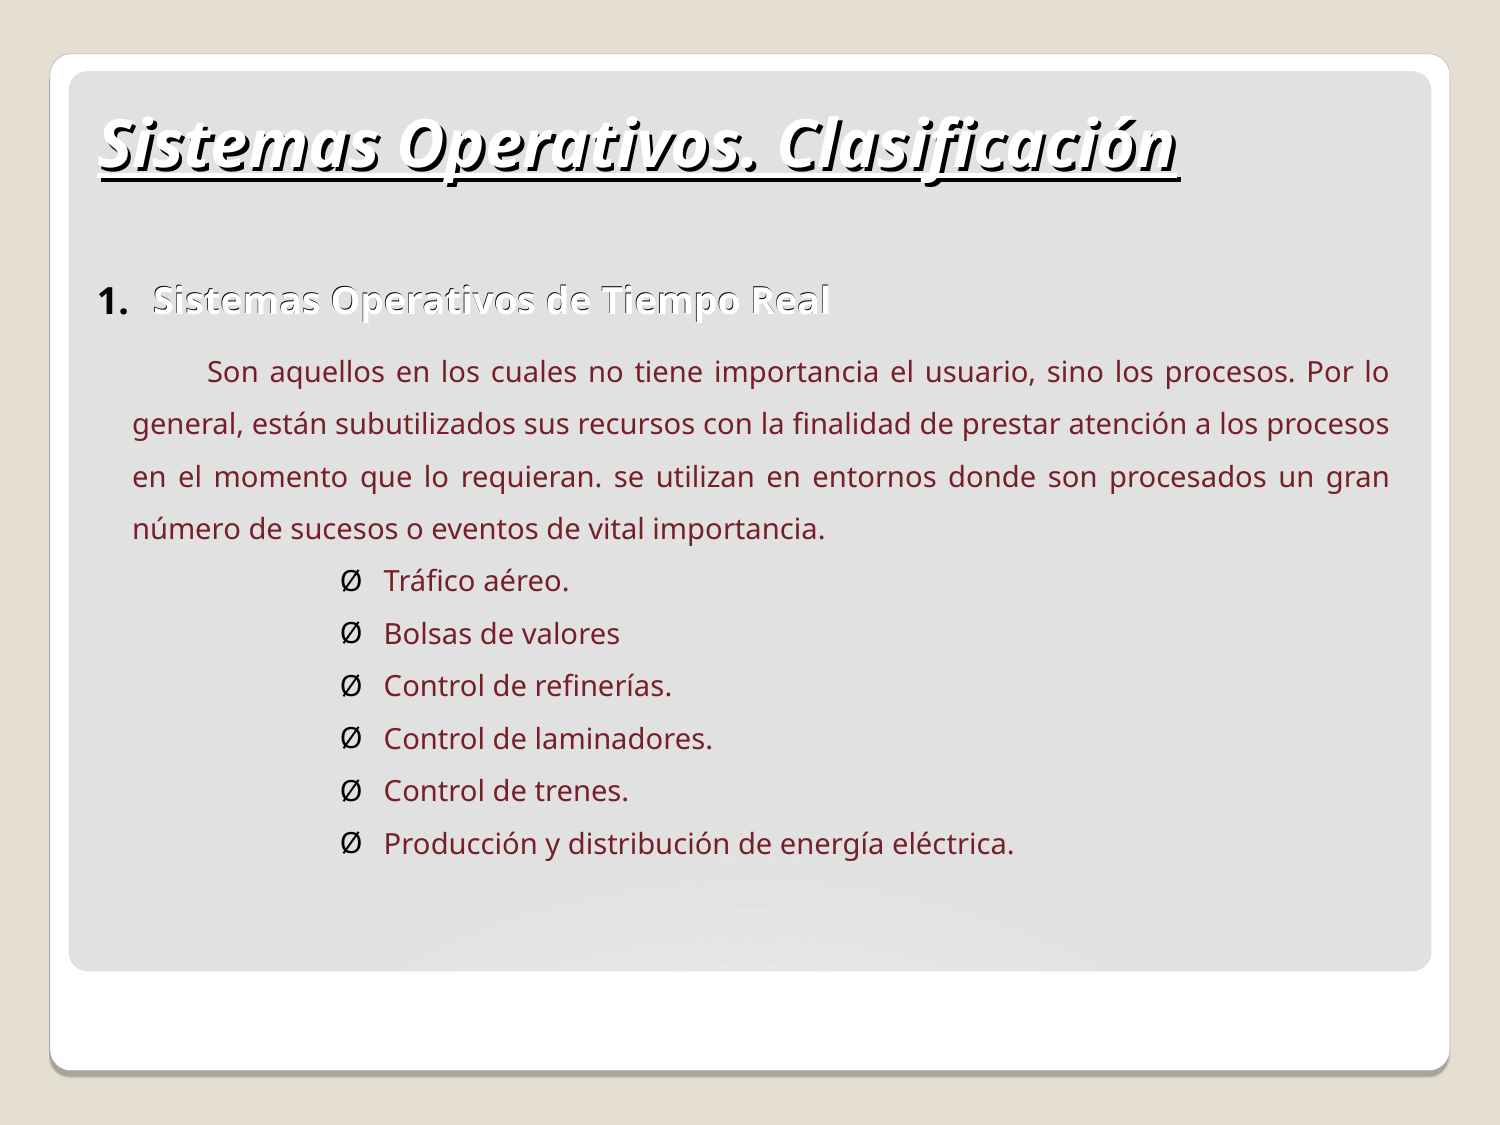

Sistemas Operativos. Clasificación
Sistemas Operativos de Tiempo Real
	Son aquellos en los cuales no tiene importancia el usuario, sino los procesos. Por lo general, están subutilizados sus recursos con la finalidad de prestar atención a los procesos en el momento que lo requieran. se utilizan en entornos donde son procesados un gran número de sucesos o eventos de vital importancia.
Tráfico aéreo.
Bolsas de valores
Control de refinerías.
Control de laminadores.
Control de trenes.
Producción y distribución de energía eléctrica.